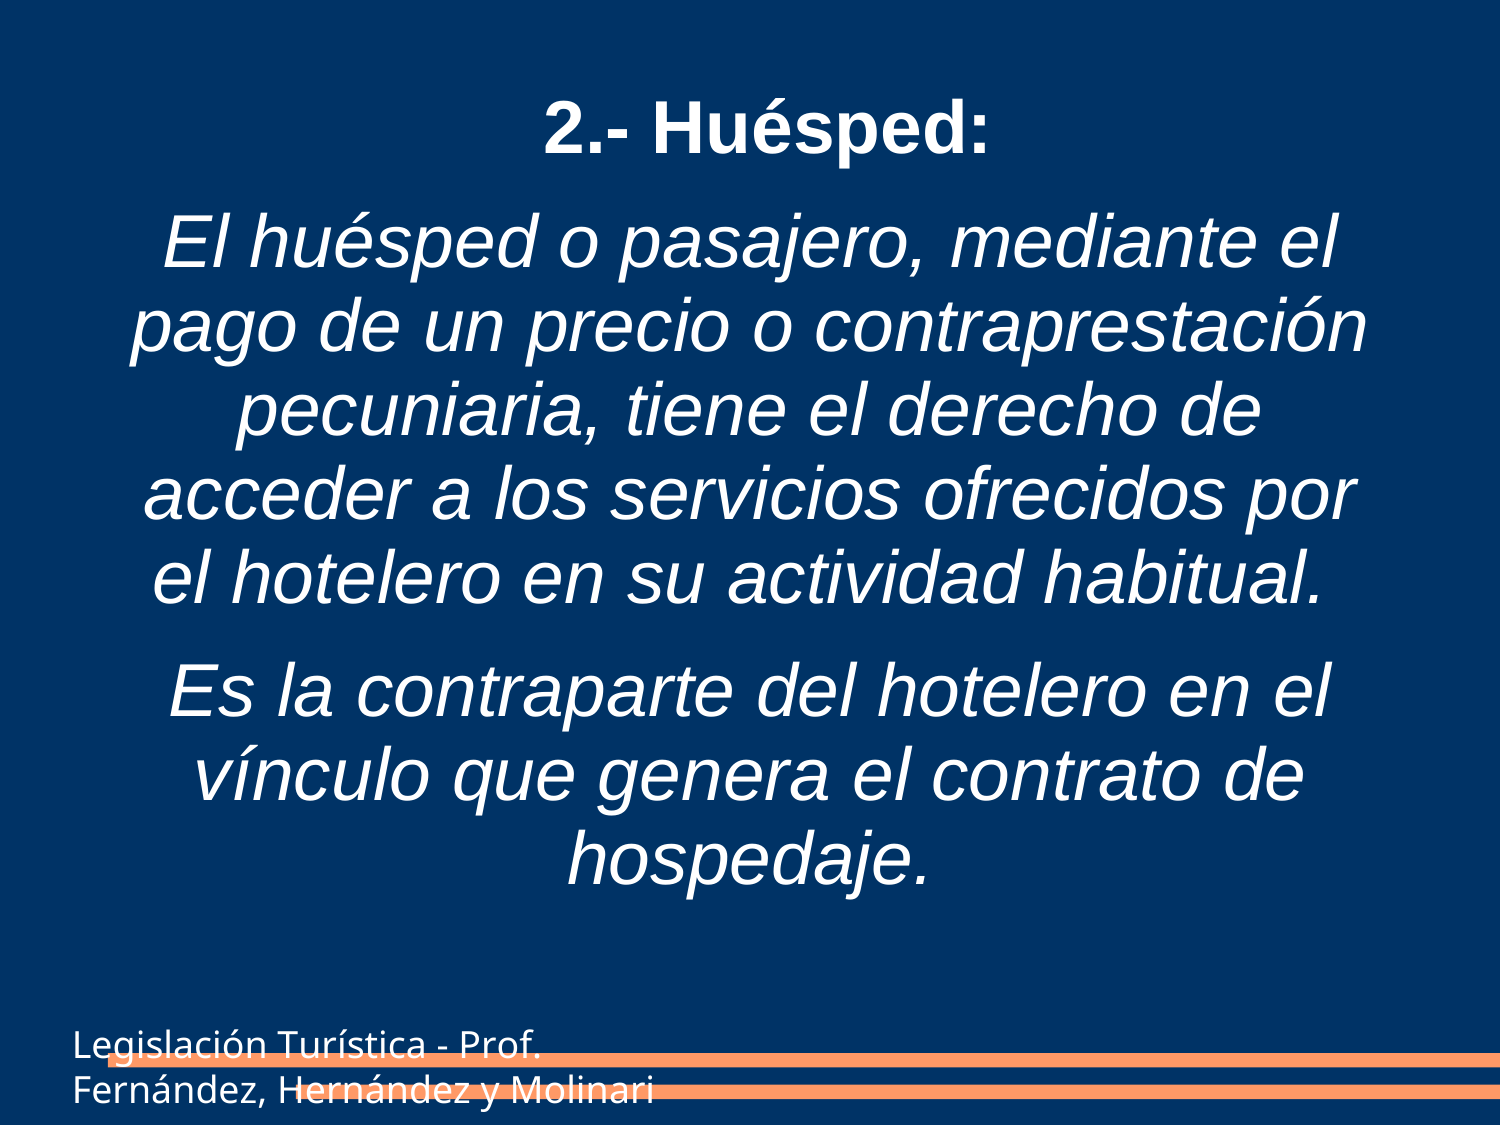

# 2.- Huésped:
El huésped o pasajero, mediante el pago de un precio o contraprestación pecuniaria, tiene el derecho de acceder a los servicios ofrecidos por el hotelero en su actividad habitual.
Es la contraparte del hotelero en el vínculo que genera el contrato de hospedaje.
Legislación Turística - Prof. Fernández, Hernández y Molinari